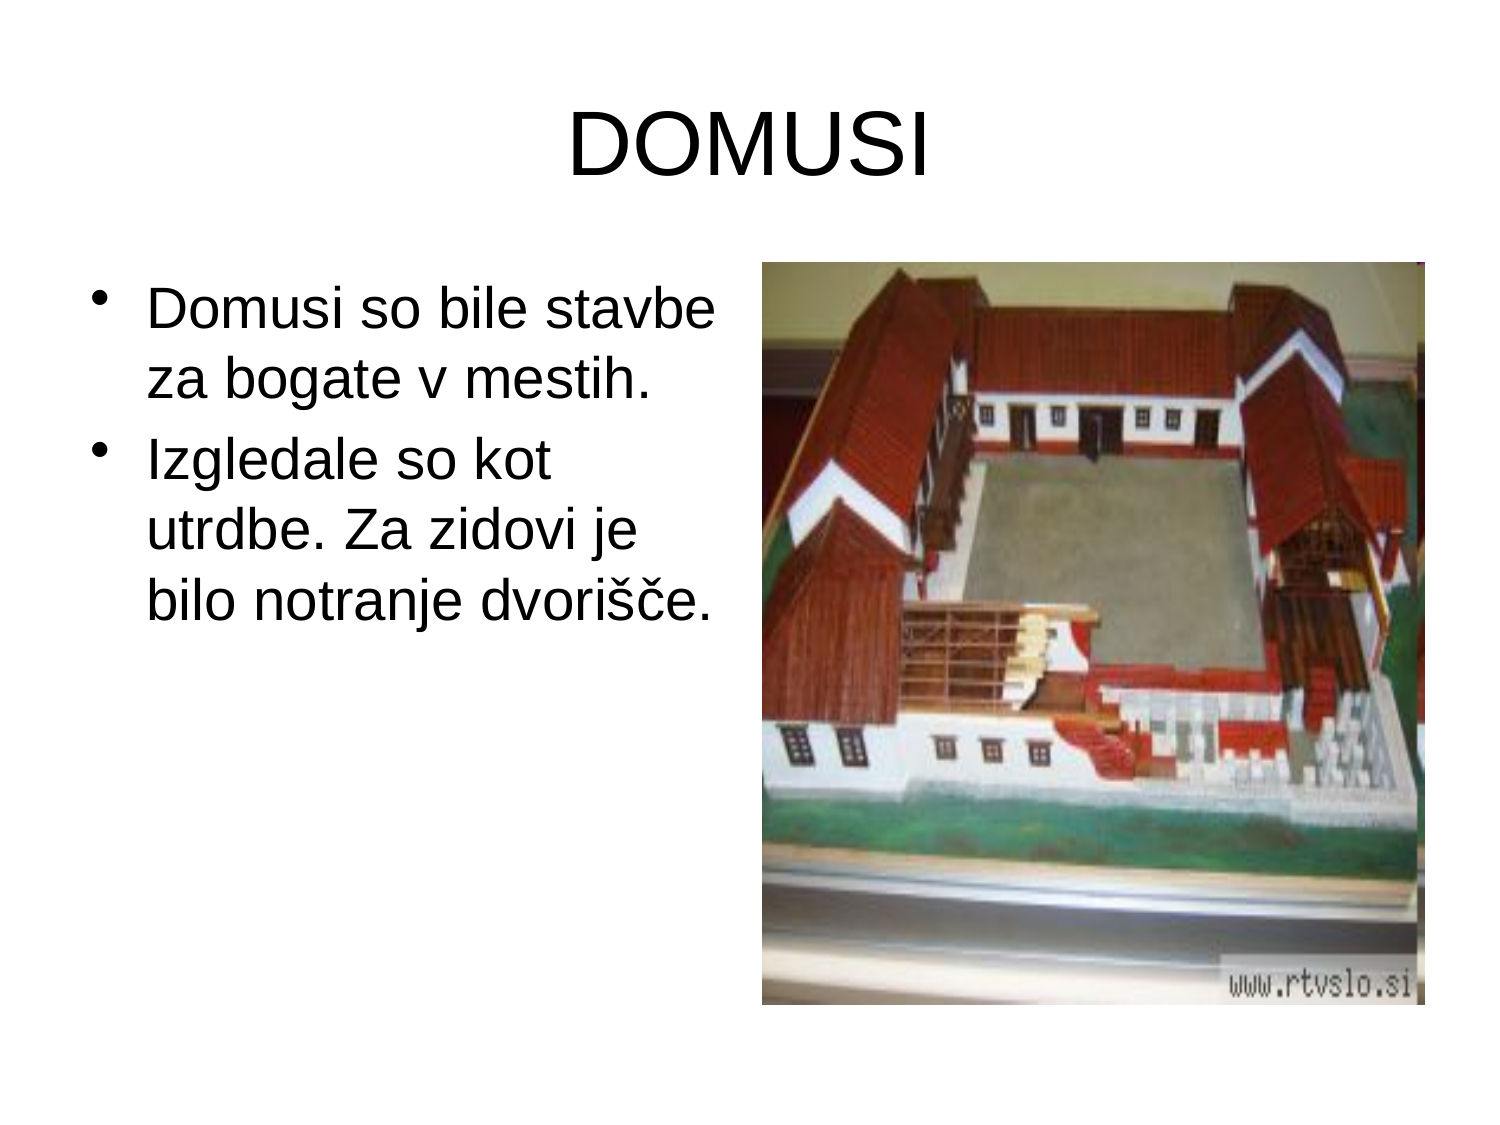

# DOMUSI
Domusi so bile stavbe za bogate v mestih.
Izgledale so kot utrdbe. Za zidovi je bilo notranje dvorišče.